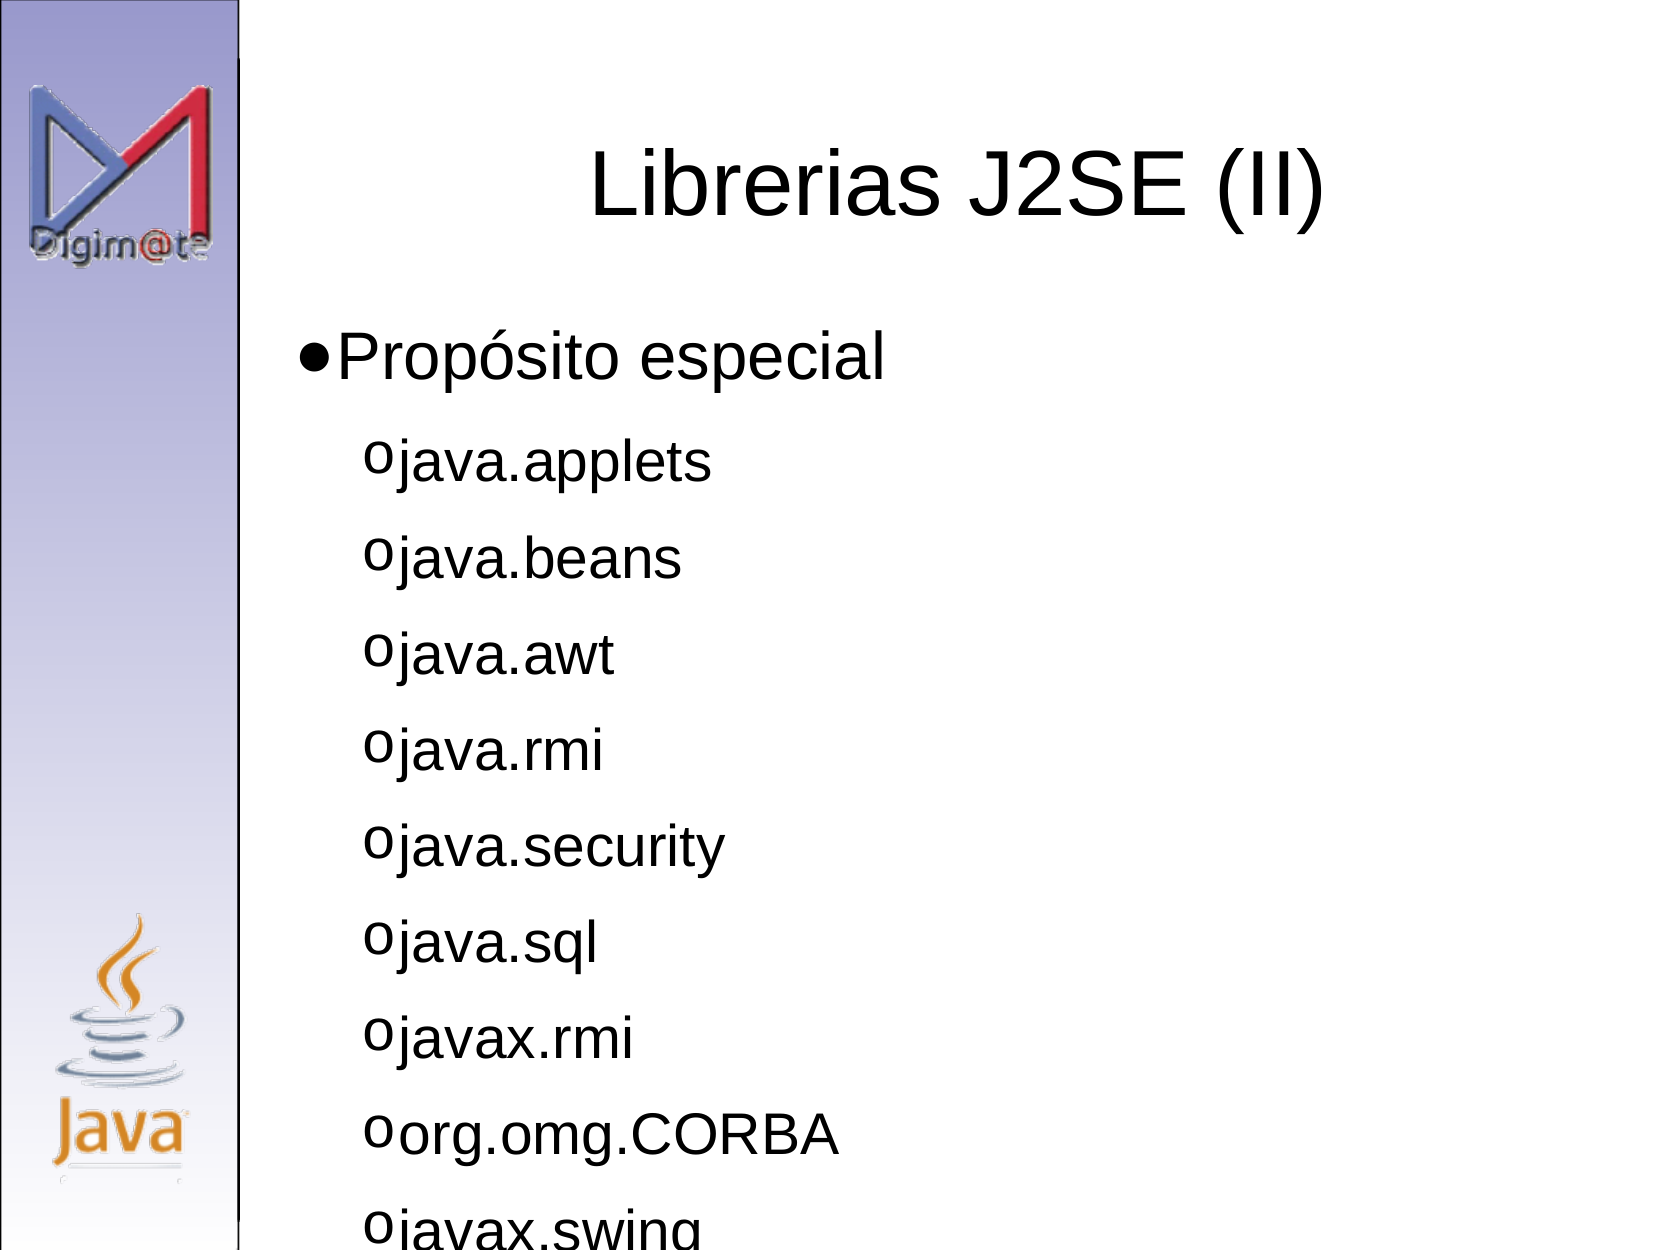

# Librerias J2SE (II)
Propósito especial
java.applets
java.beans
java.awt
java.rmi
java.security
java.sql
javax.rmi
org.omg.CORBA
javax.swing